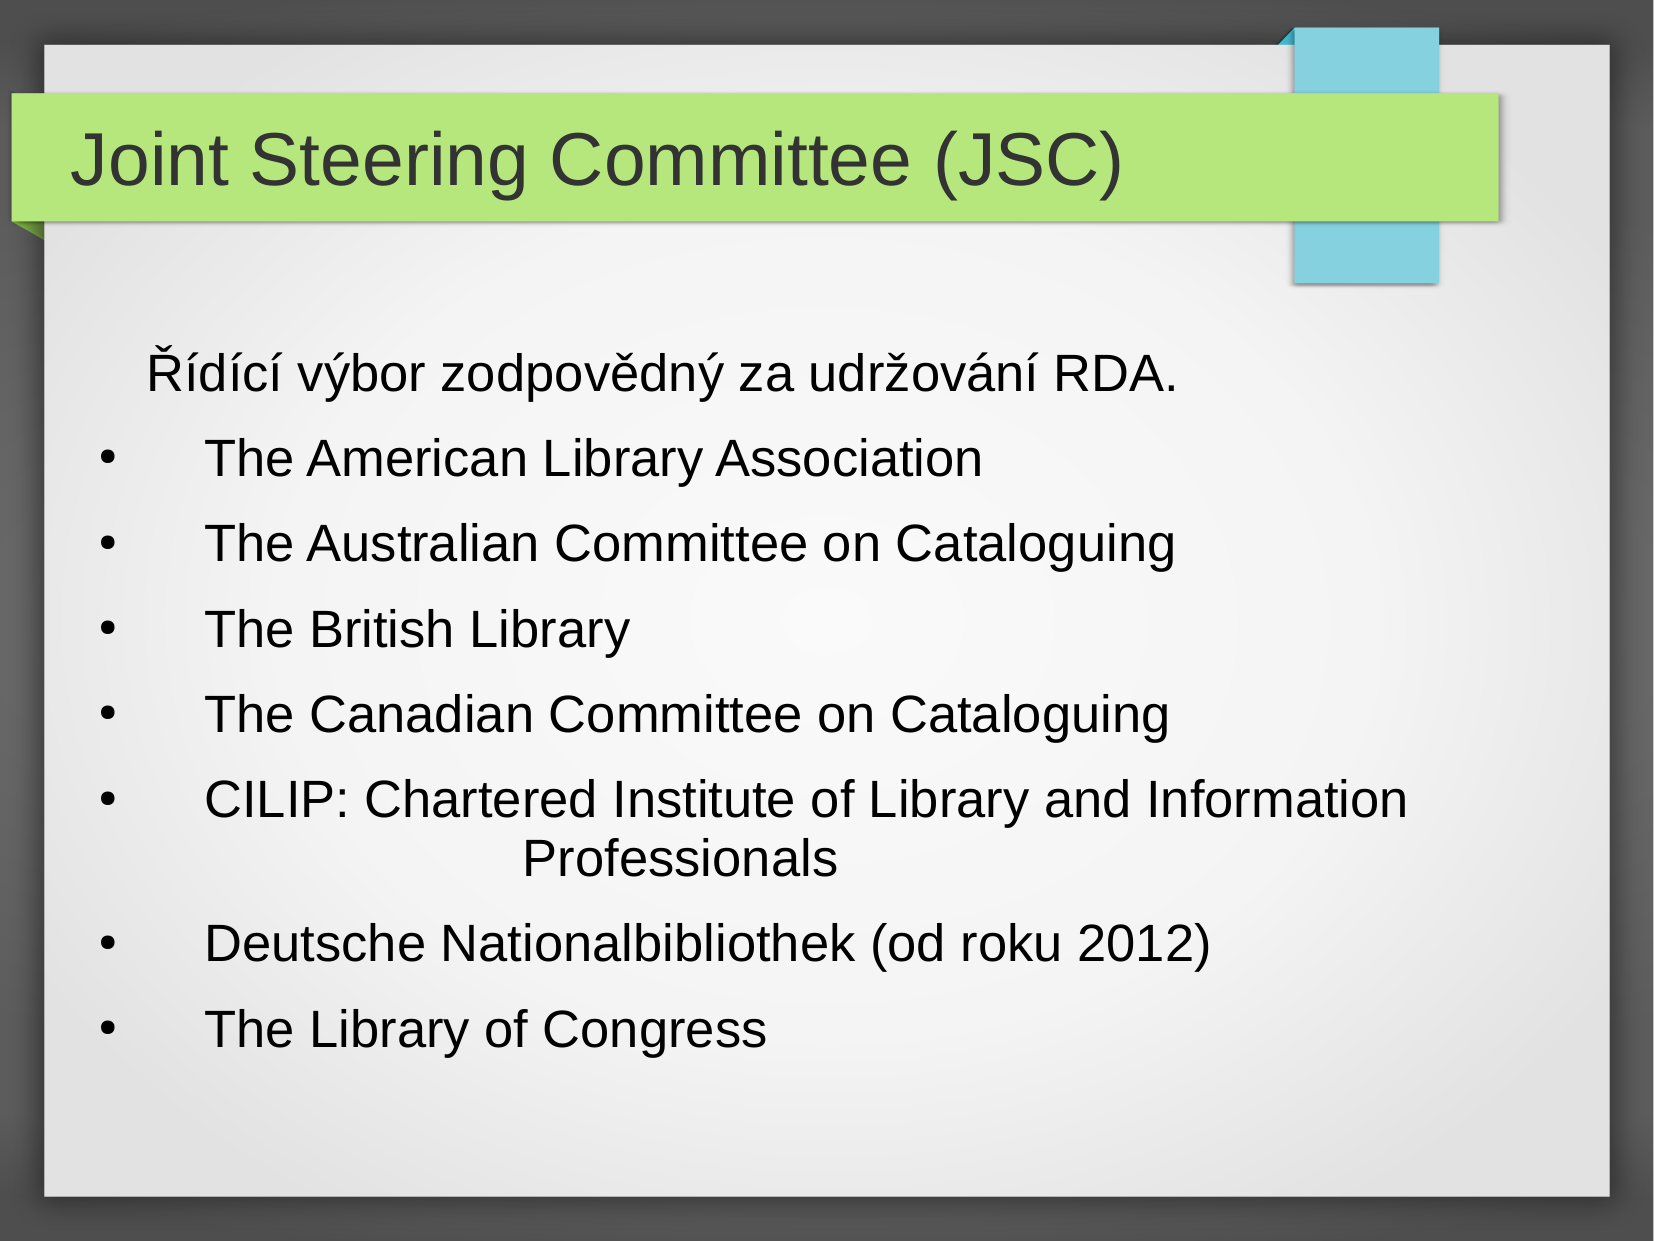

# Joint Steering Committee (JSC)
Řídící výbor zodpovědný za udržování RDA.
 The American Library Association
 The Australian Committee on Cataloguing
 The British Library
 The Canadian Committee on Cataloguing
 CILIP: Chartered Institute of Library and Information Professionals
 Deutsche Nationalbibliothek (od roku 2012)
 The Library of Congress